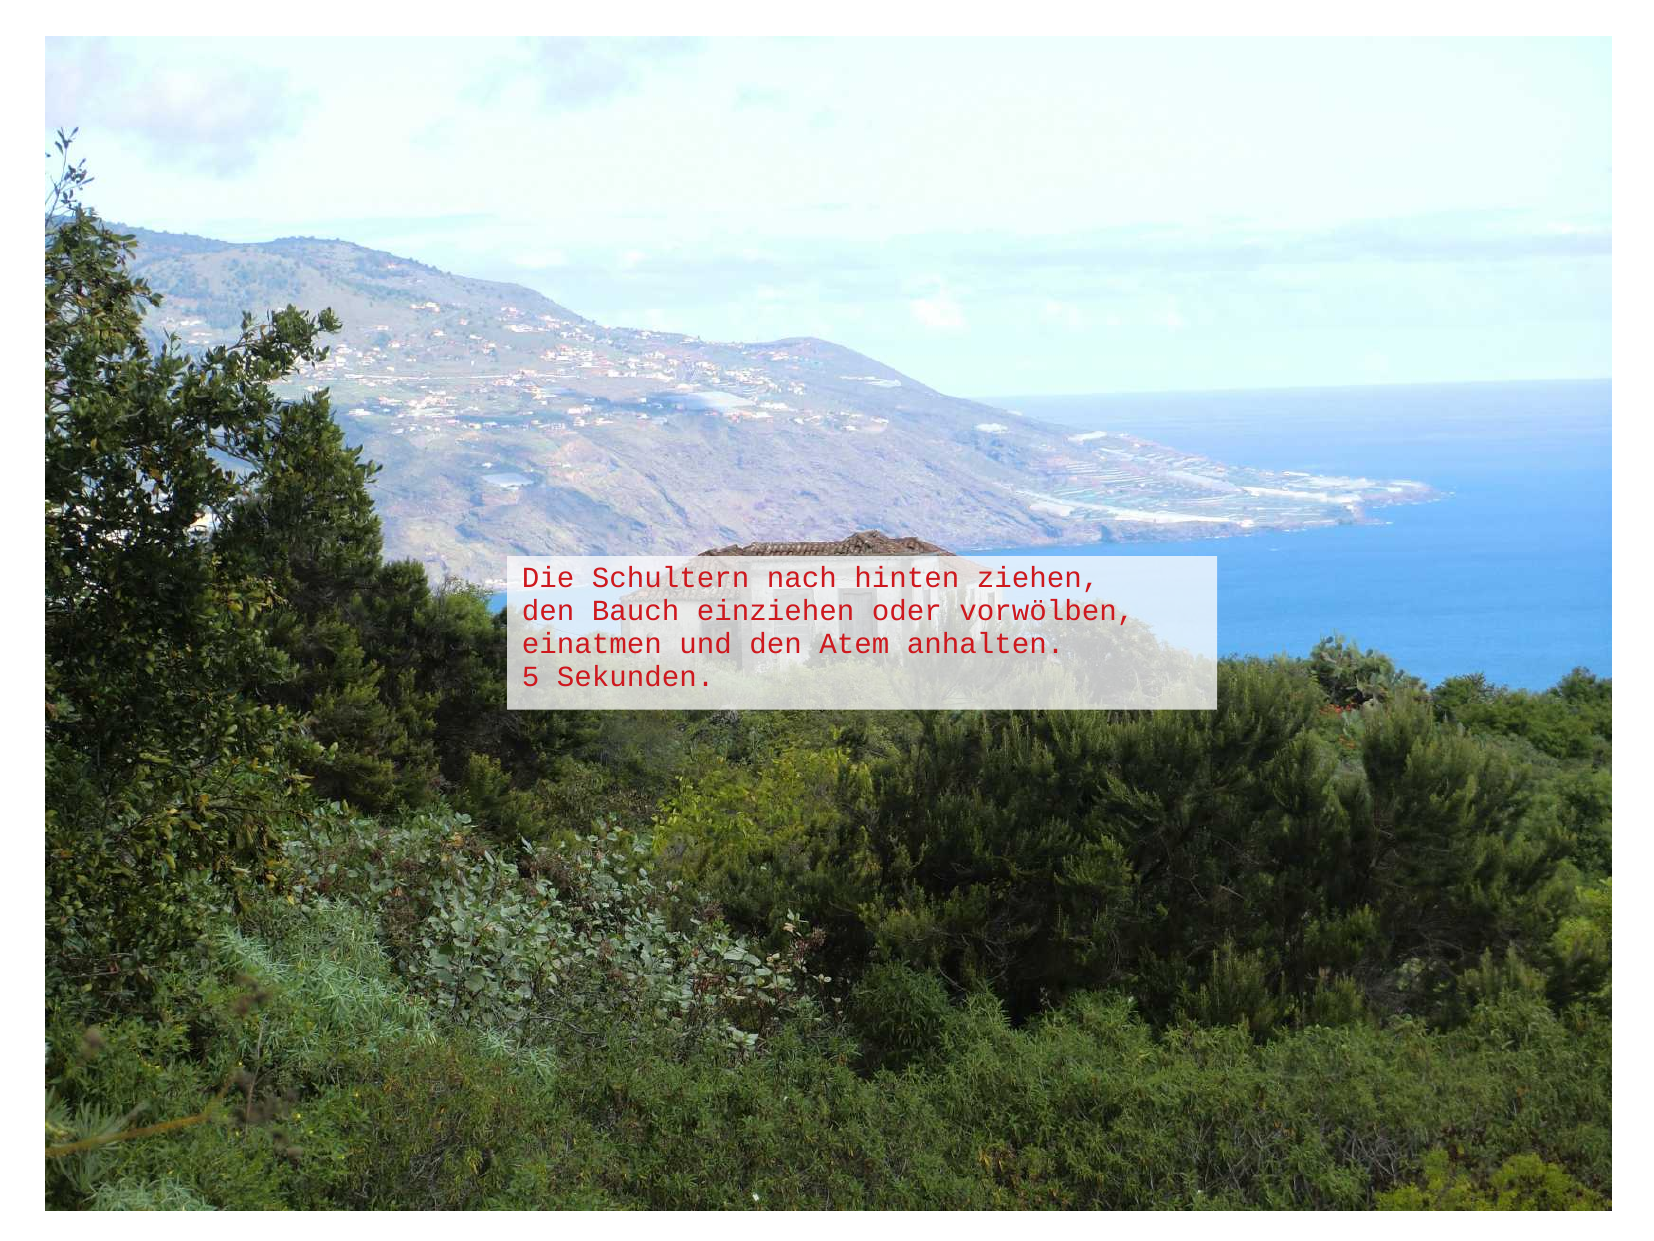

Die Schultern nach hinten ziehen,
den Bauch einziehen oder vorwölben,
einatmen und den Atem anhalten.
5 Sekunden.